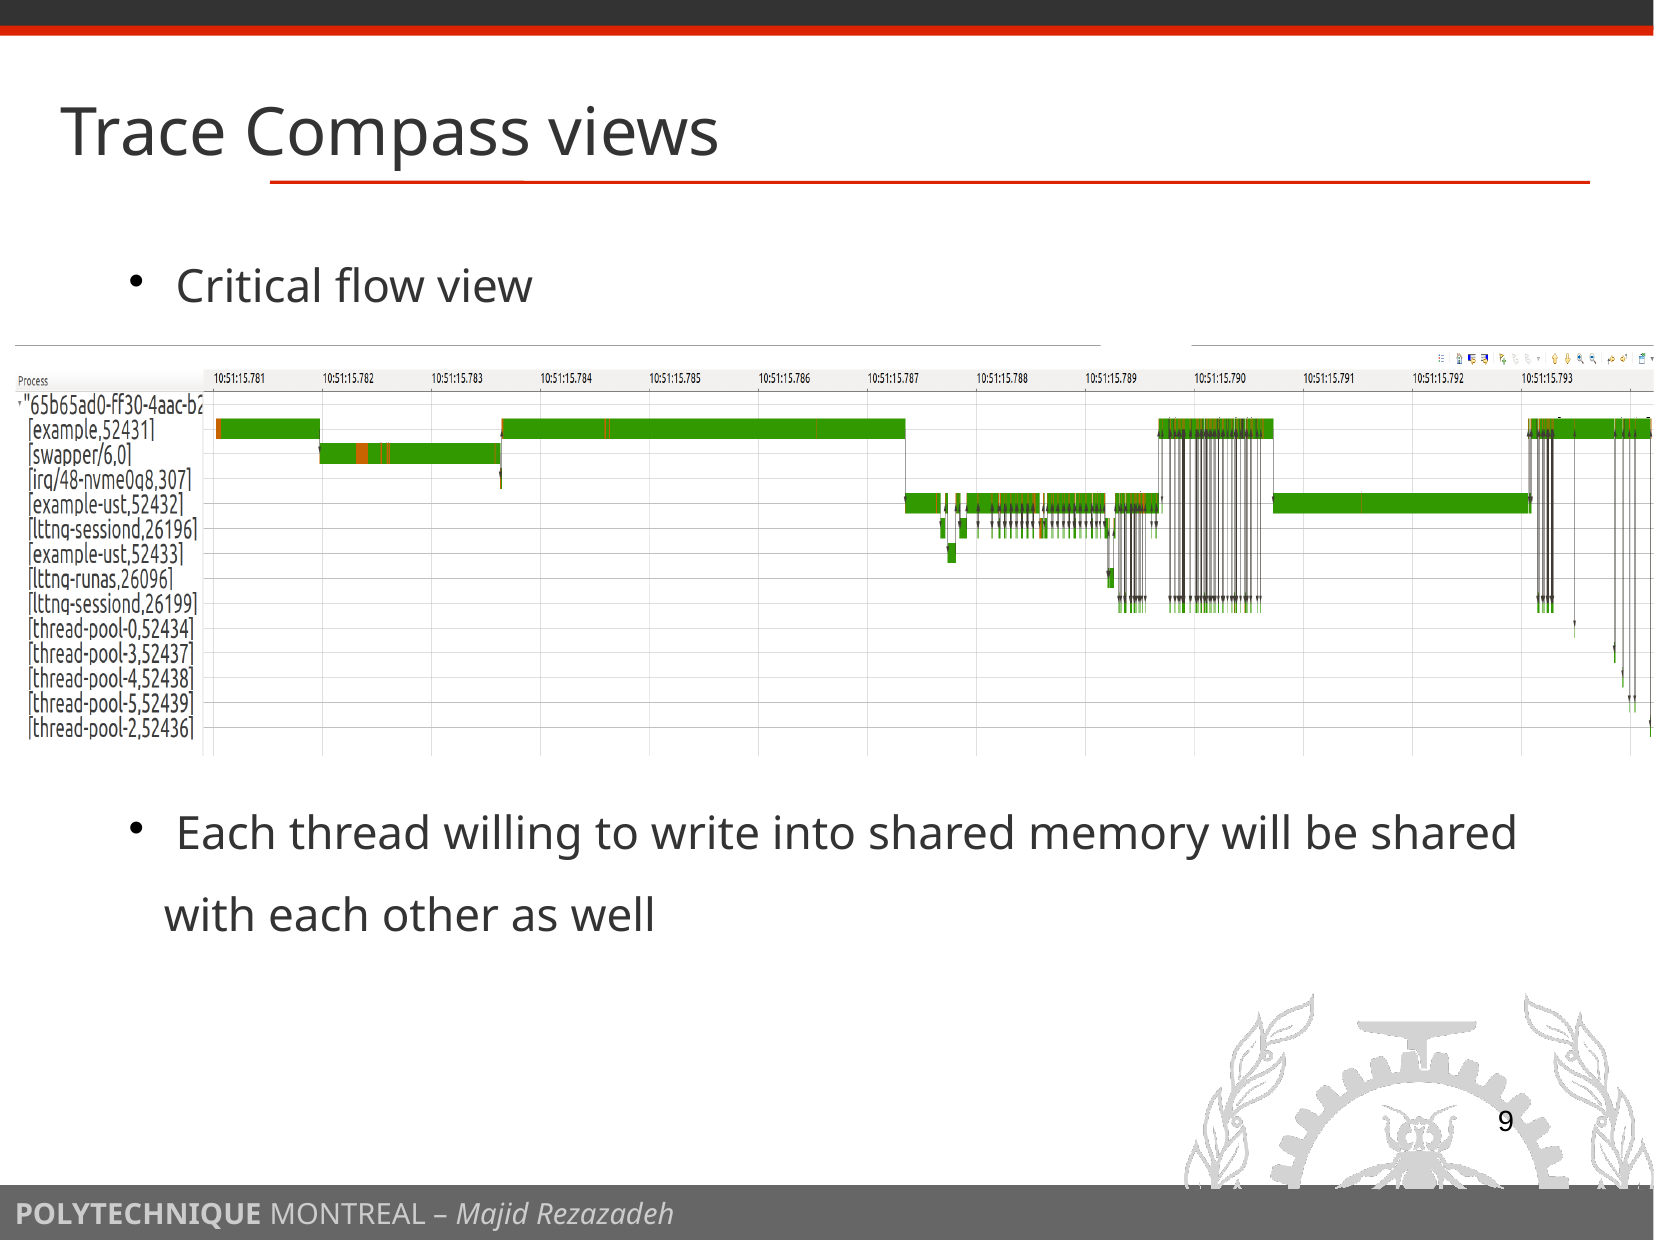

Trace Compass views
 Critical flow view
 Each thread willing to write into shared memory will be shared with each other as well
9
POLYTECHNIQUE MONTREAL – Majid Rezazadeh